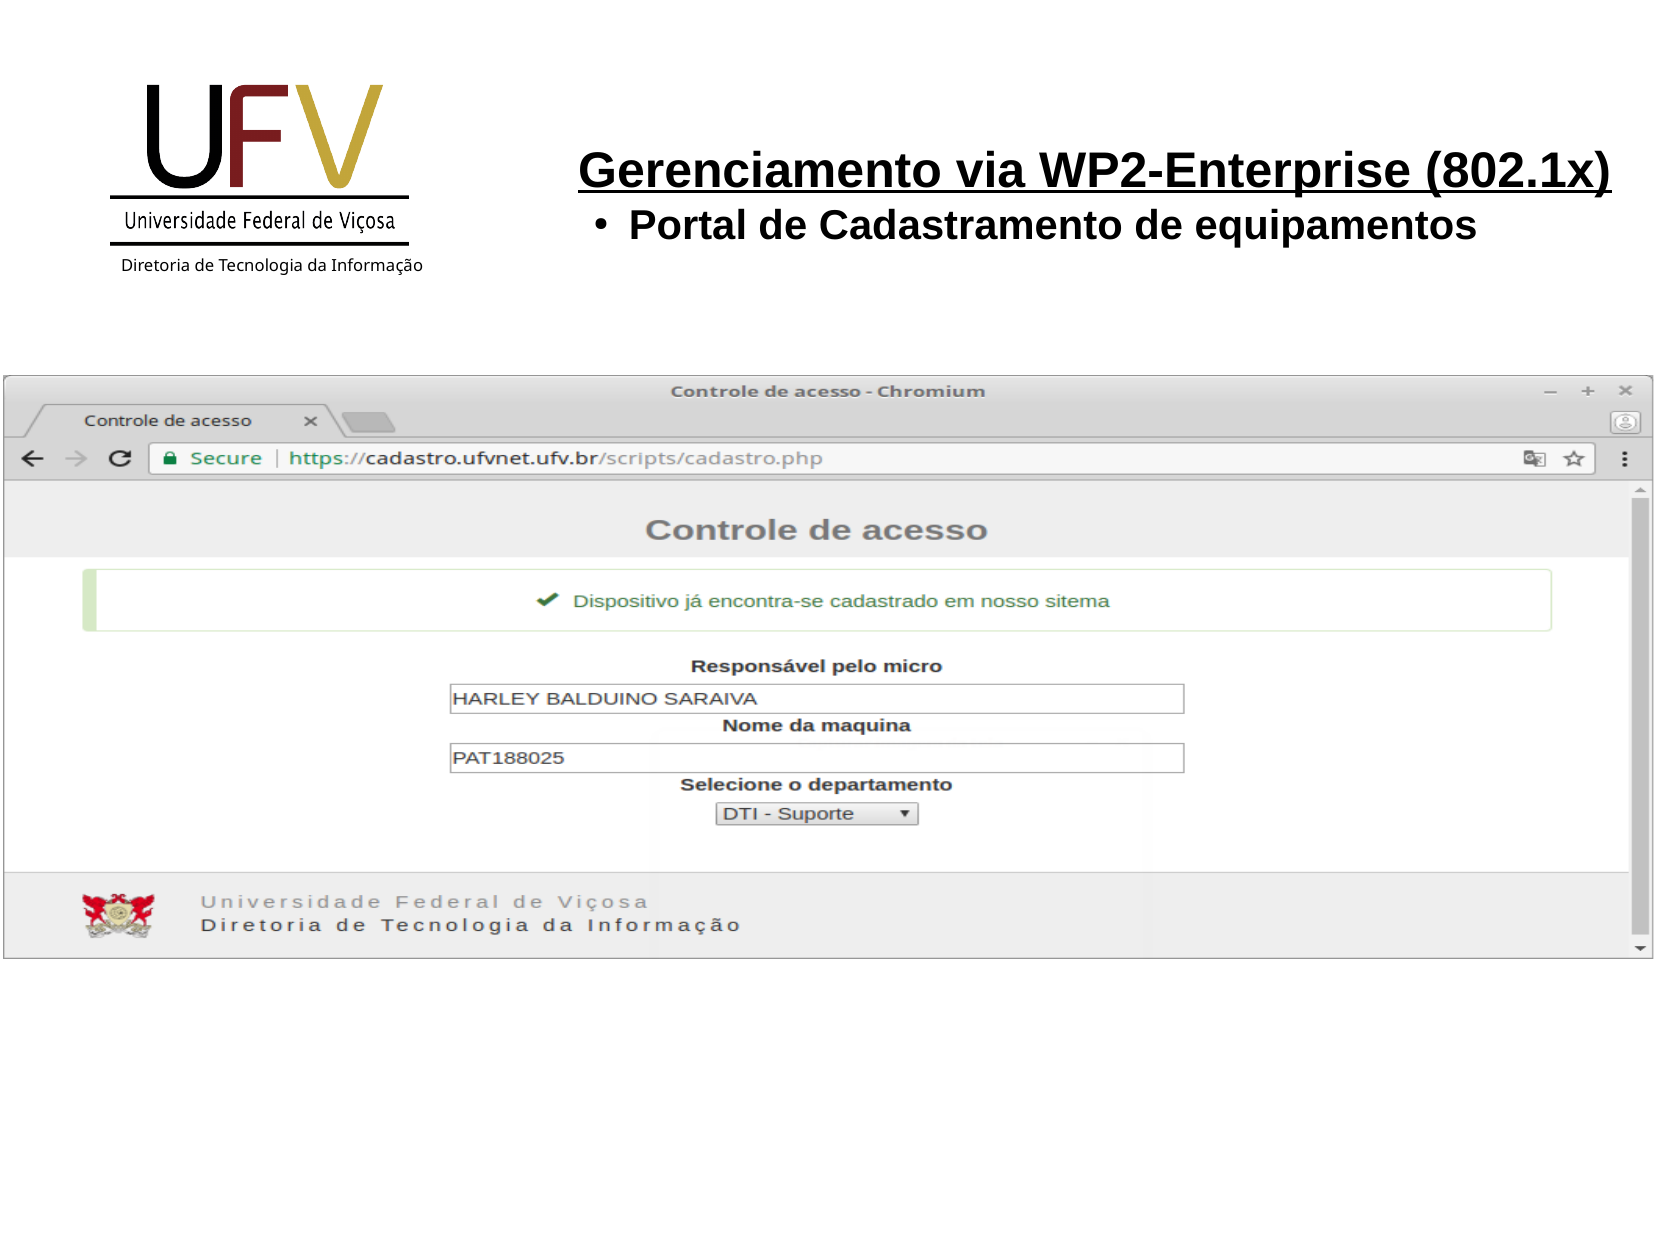

# Gerenciamento via WP2-Enterprise (802.1x)
Portal de Cadastramento de equipamentos
Diretoria de Tecnologia da Informação